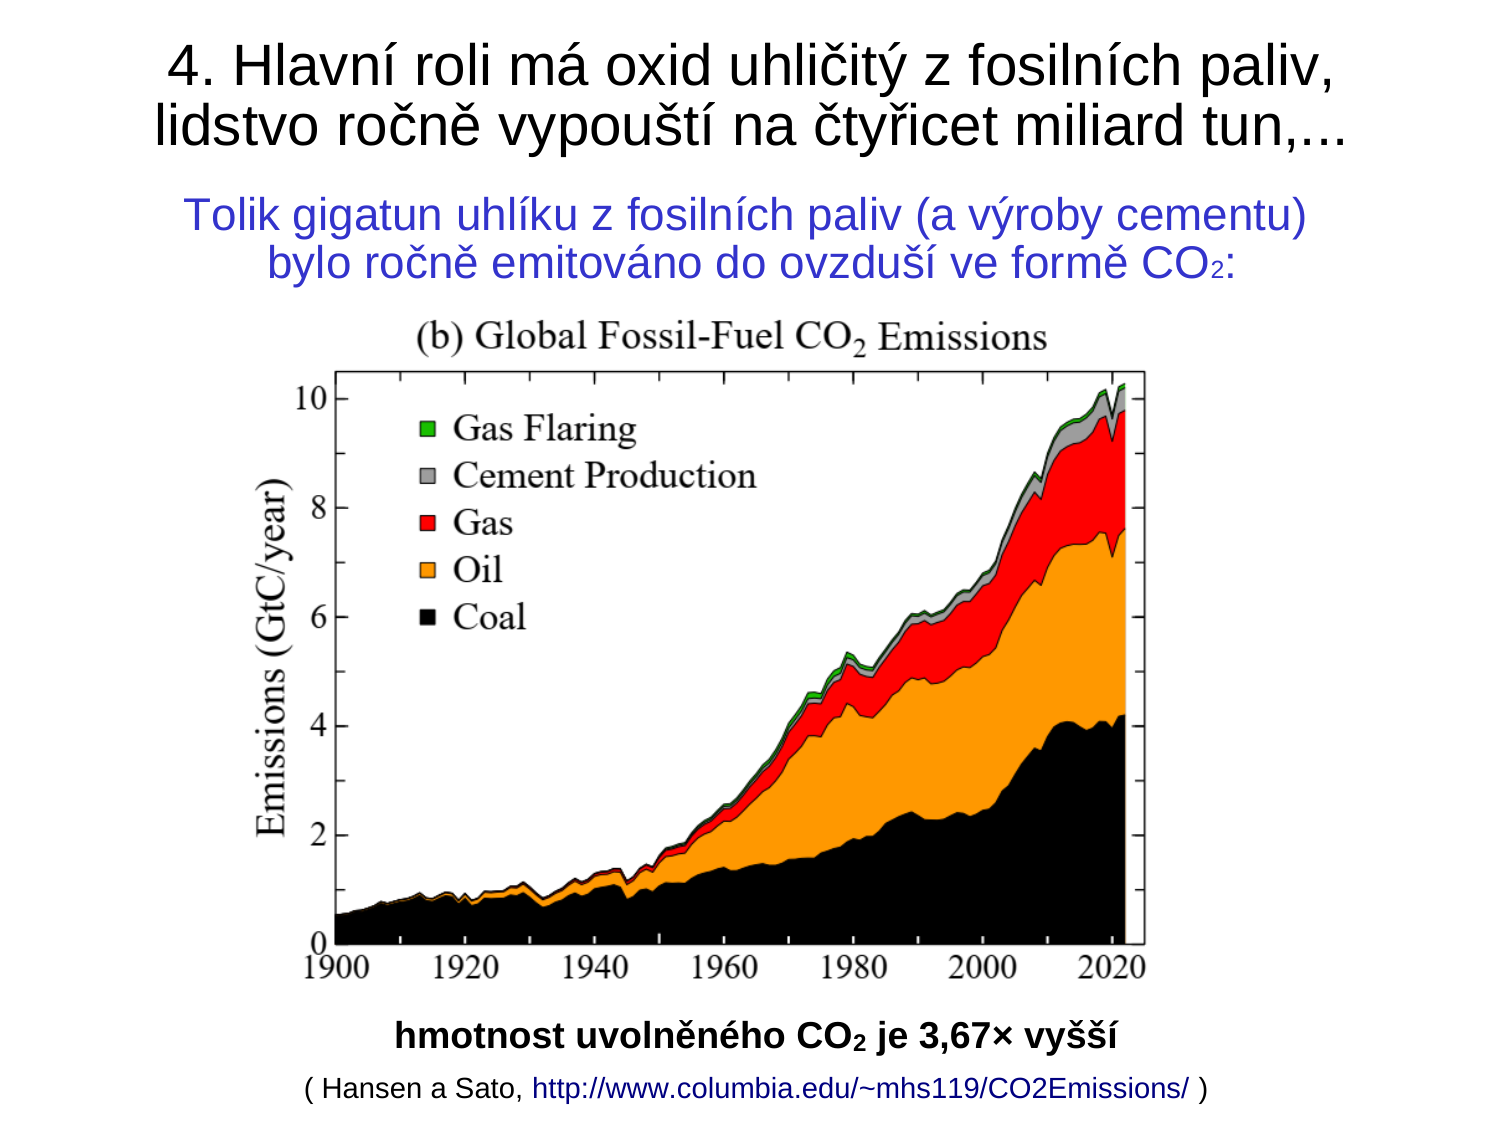

# 4. Hlavní roli má oxid uhličitý z fosilních paliv, lidstvo ročně vypouští na čtyřicet miliard tun,... Tolik gigatun uhlíku z fosilních paliv (a výroby cementu) bylo ročně emitováno do ovzduší ve formě CO2:
hmotnost uvolněného CO2 je 3,67× vyšší
( Hansen a Sato, http://www.columbia.edu/~mhs119/CO2Emissions/ )